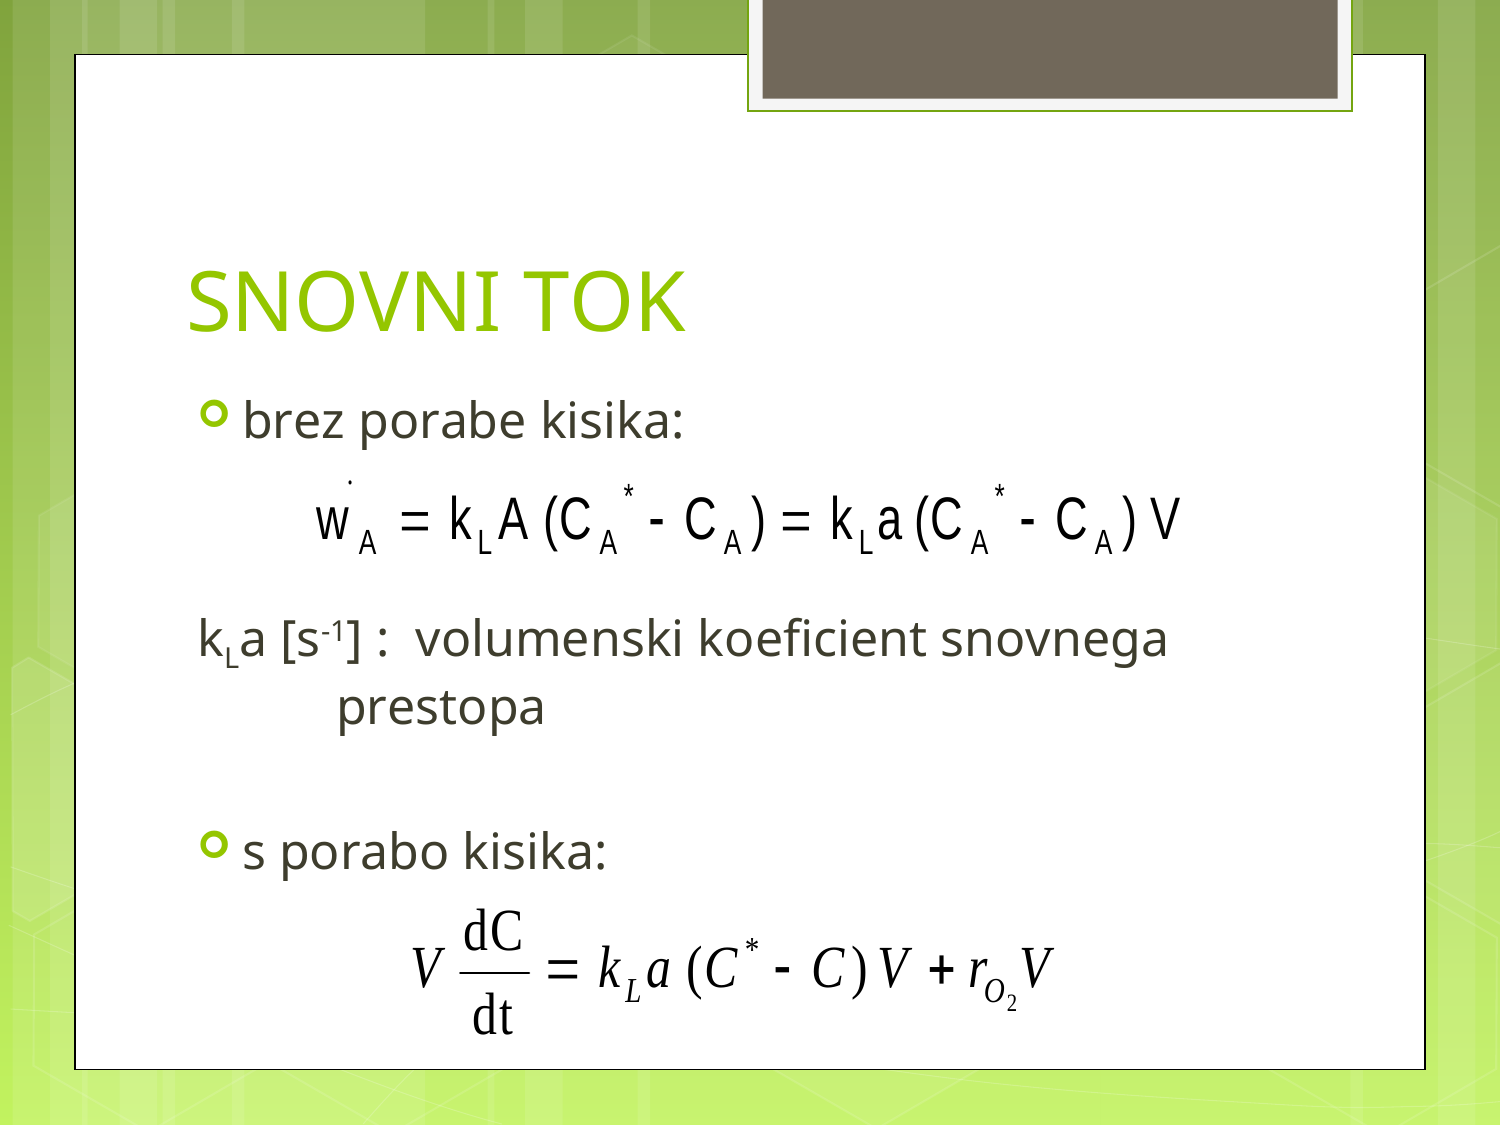

# SNOVNI TOK
brez porabe kisika:
kLa [s-1] : volumenski koeficient snovnega 		prestopa
s porabo kisika: